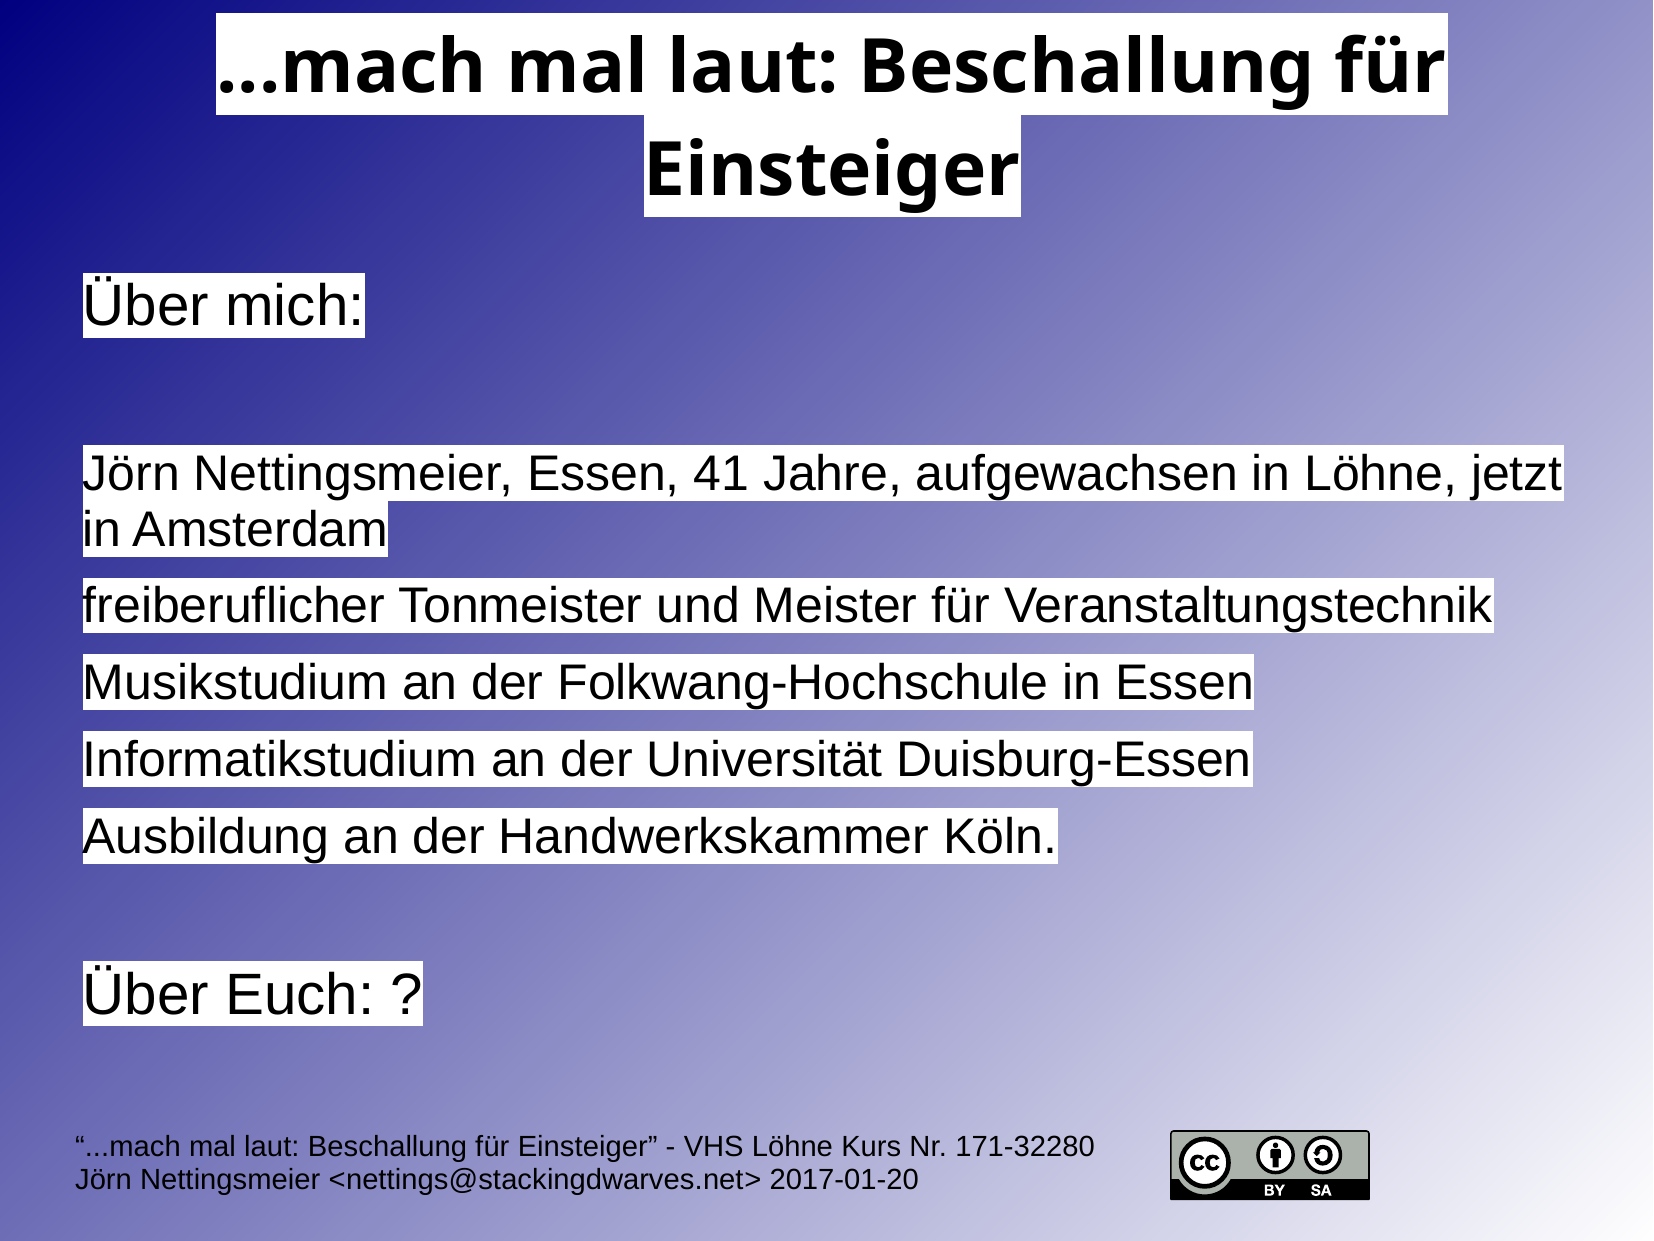

# ...mach mal laut: Beschallung für Einsteiger
Über mich:
Jörn Nettingsmeier, Essen, 41 Jahre, aufgewachsen in Löhne, jetzt in Amsterdam
freiberuflicher Tonmeister und Meister für Veranstaltungstechnik
Musikstudium an der Folkwang-Hochschule in Essen
Informatikstudium an der Universität Duisburg-Essen
Ausbildung an der Handwerkskammer Köln.
Über Euch: ?